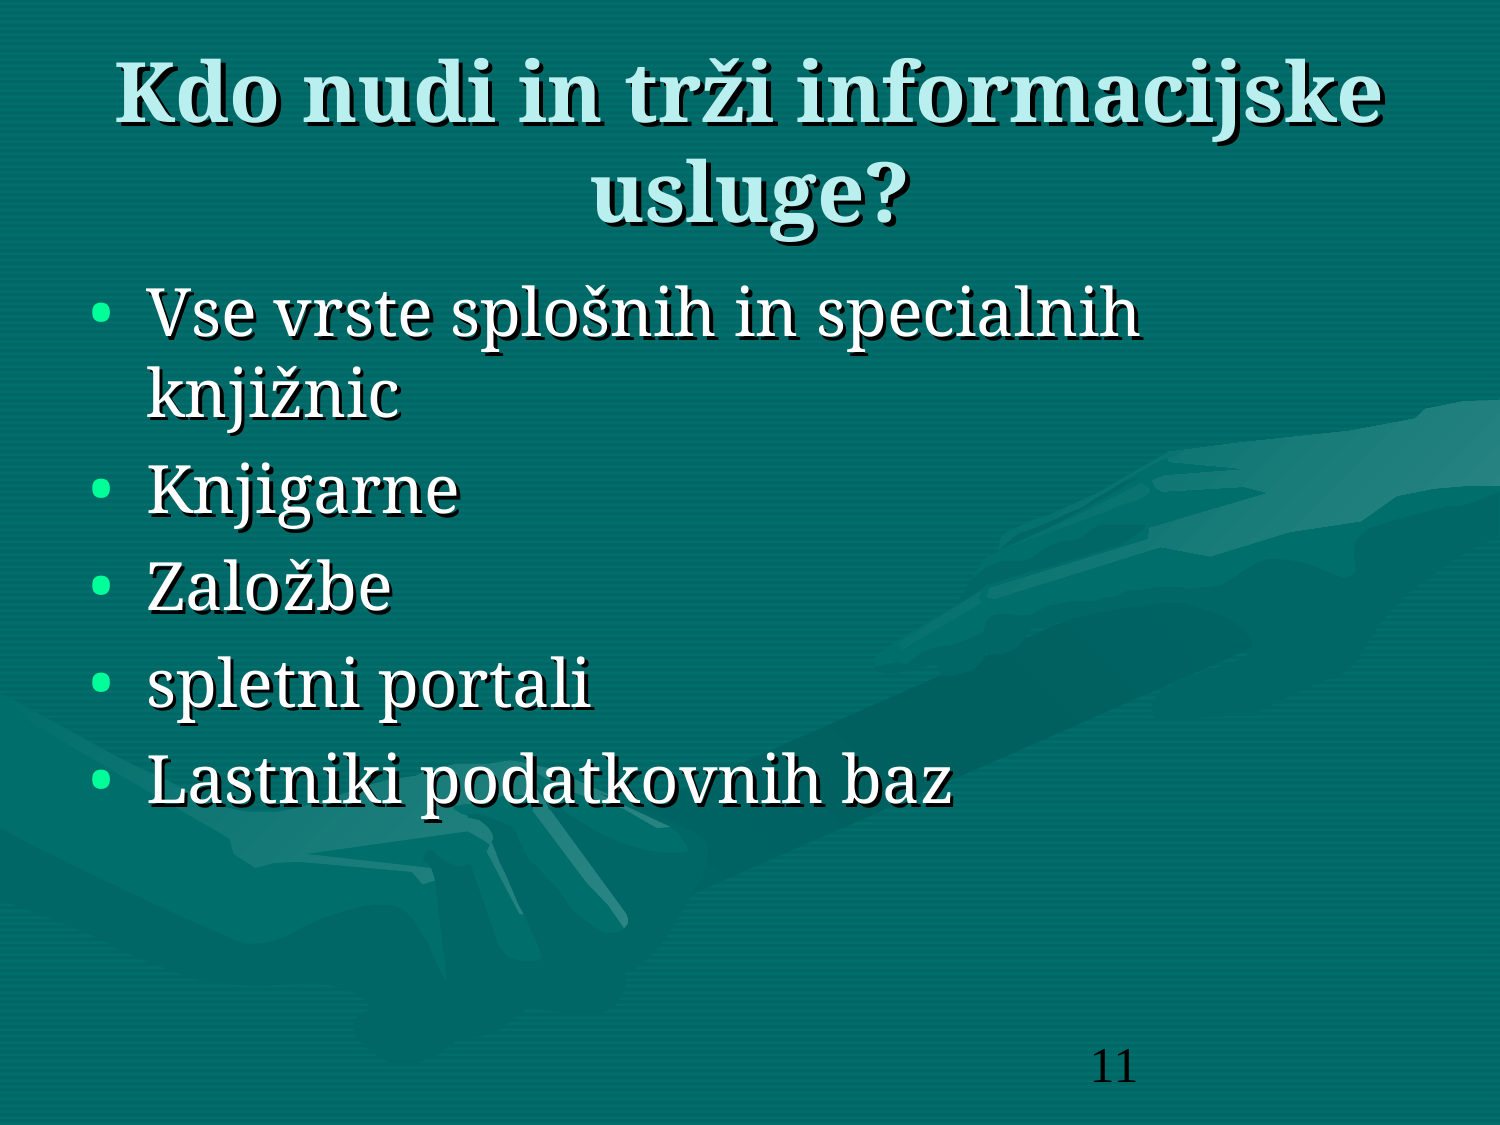

# Kdo nudi in trži informacijske usluge?
Vse vrste splošnih in specialnih knjižnic
Knjigarne
Založbe
spletni portali
Lastniki podatkovnih baz
11